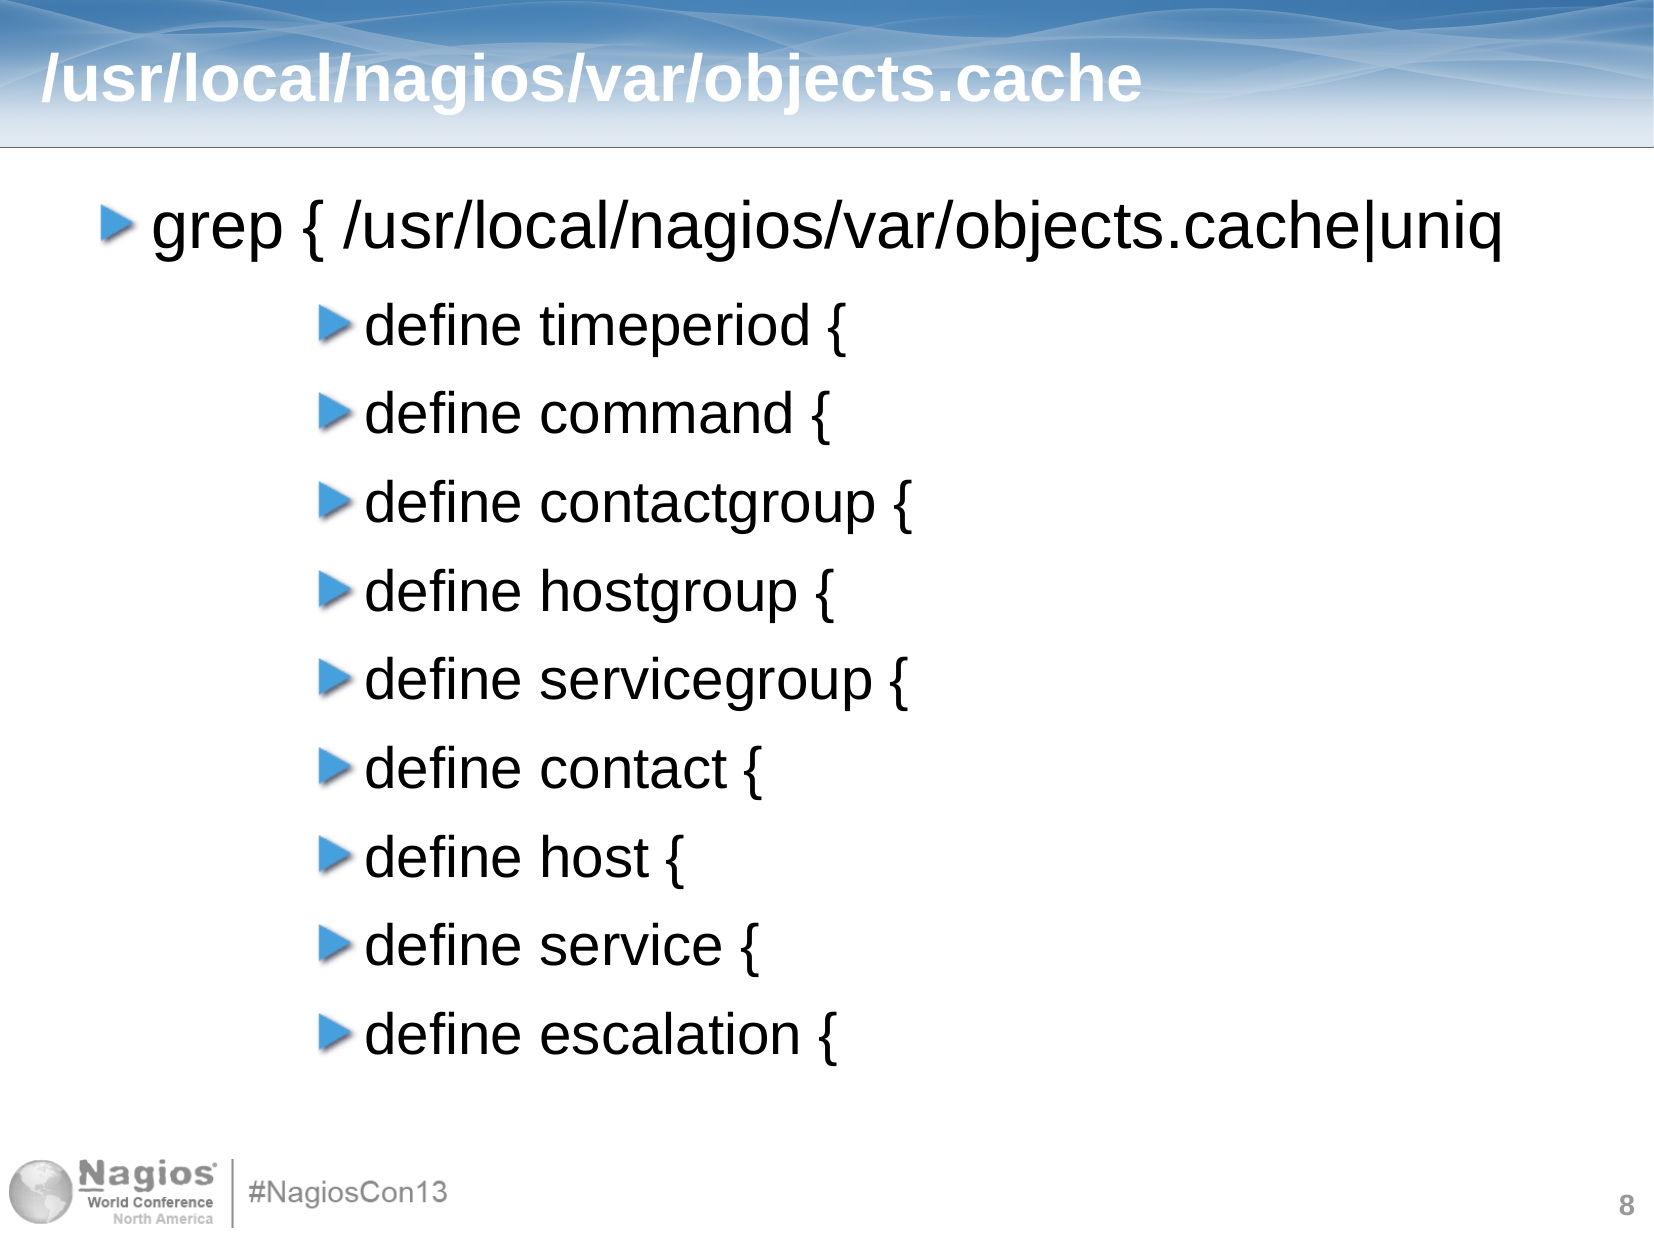

# /usr/local/nagios/var/objects.cache
grep { /usr/local/nagios/var/objects.cache|uniq
define timeperiod {
define command {
define contactgroup {
define hostgroup {
define servicegroup {
define contact {
define host {
define service {
define escalation {
8